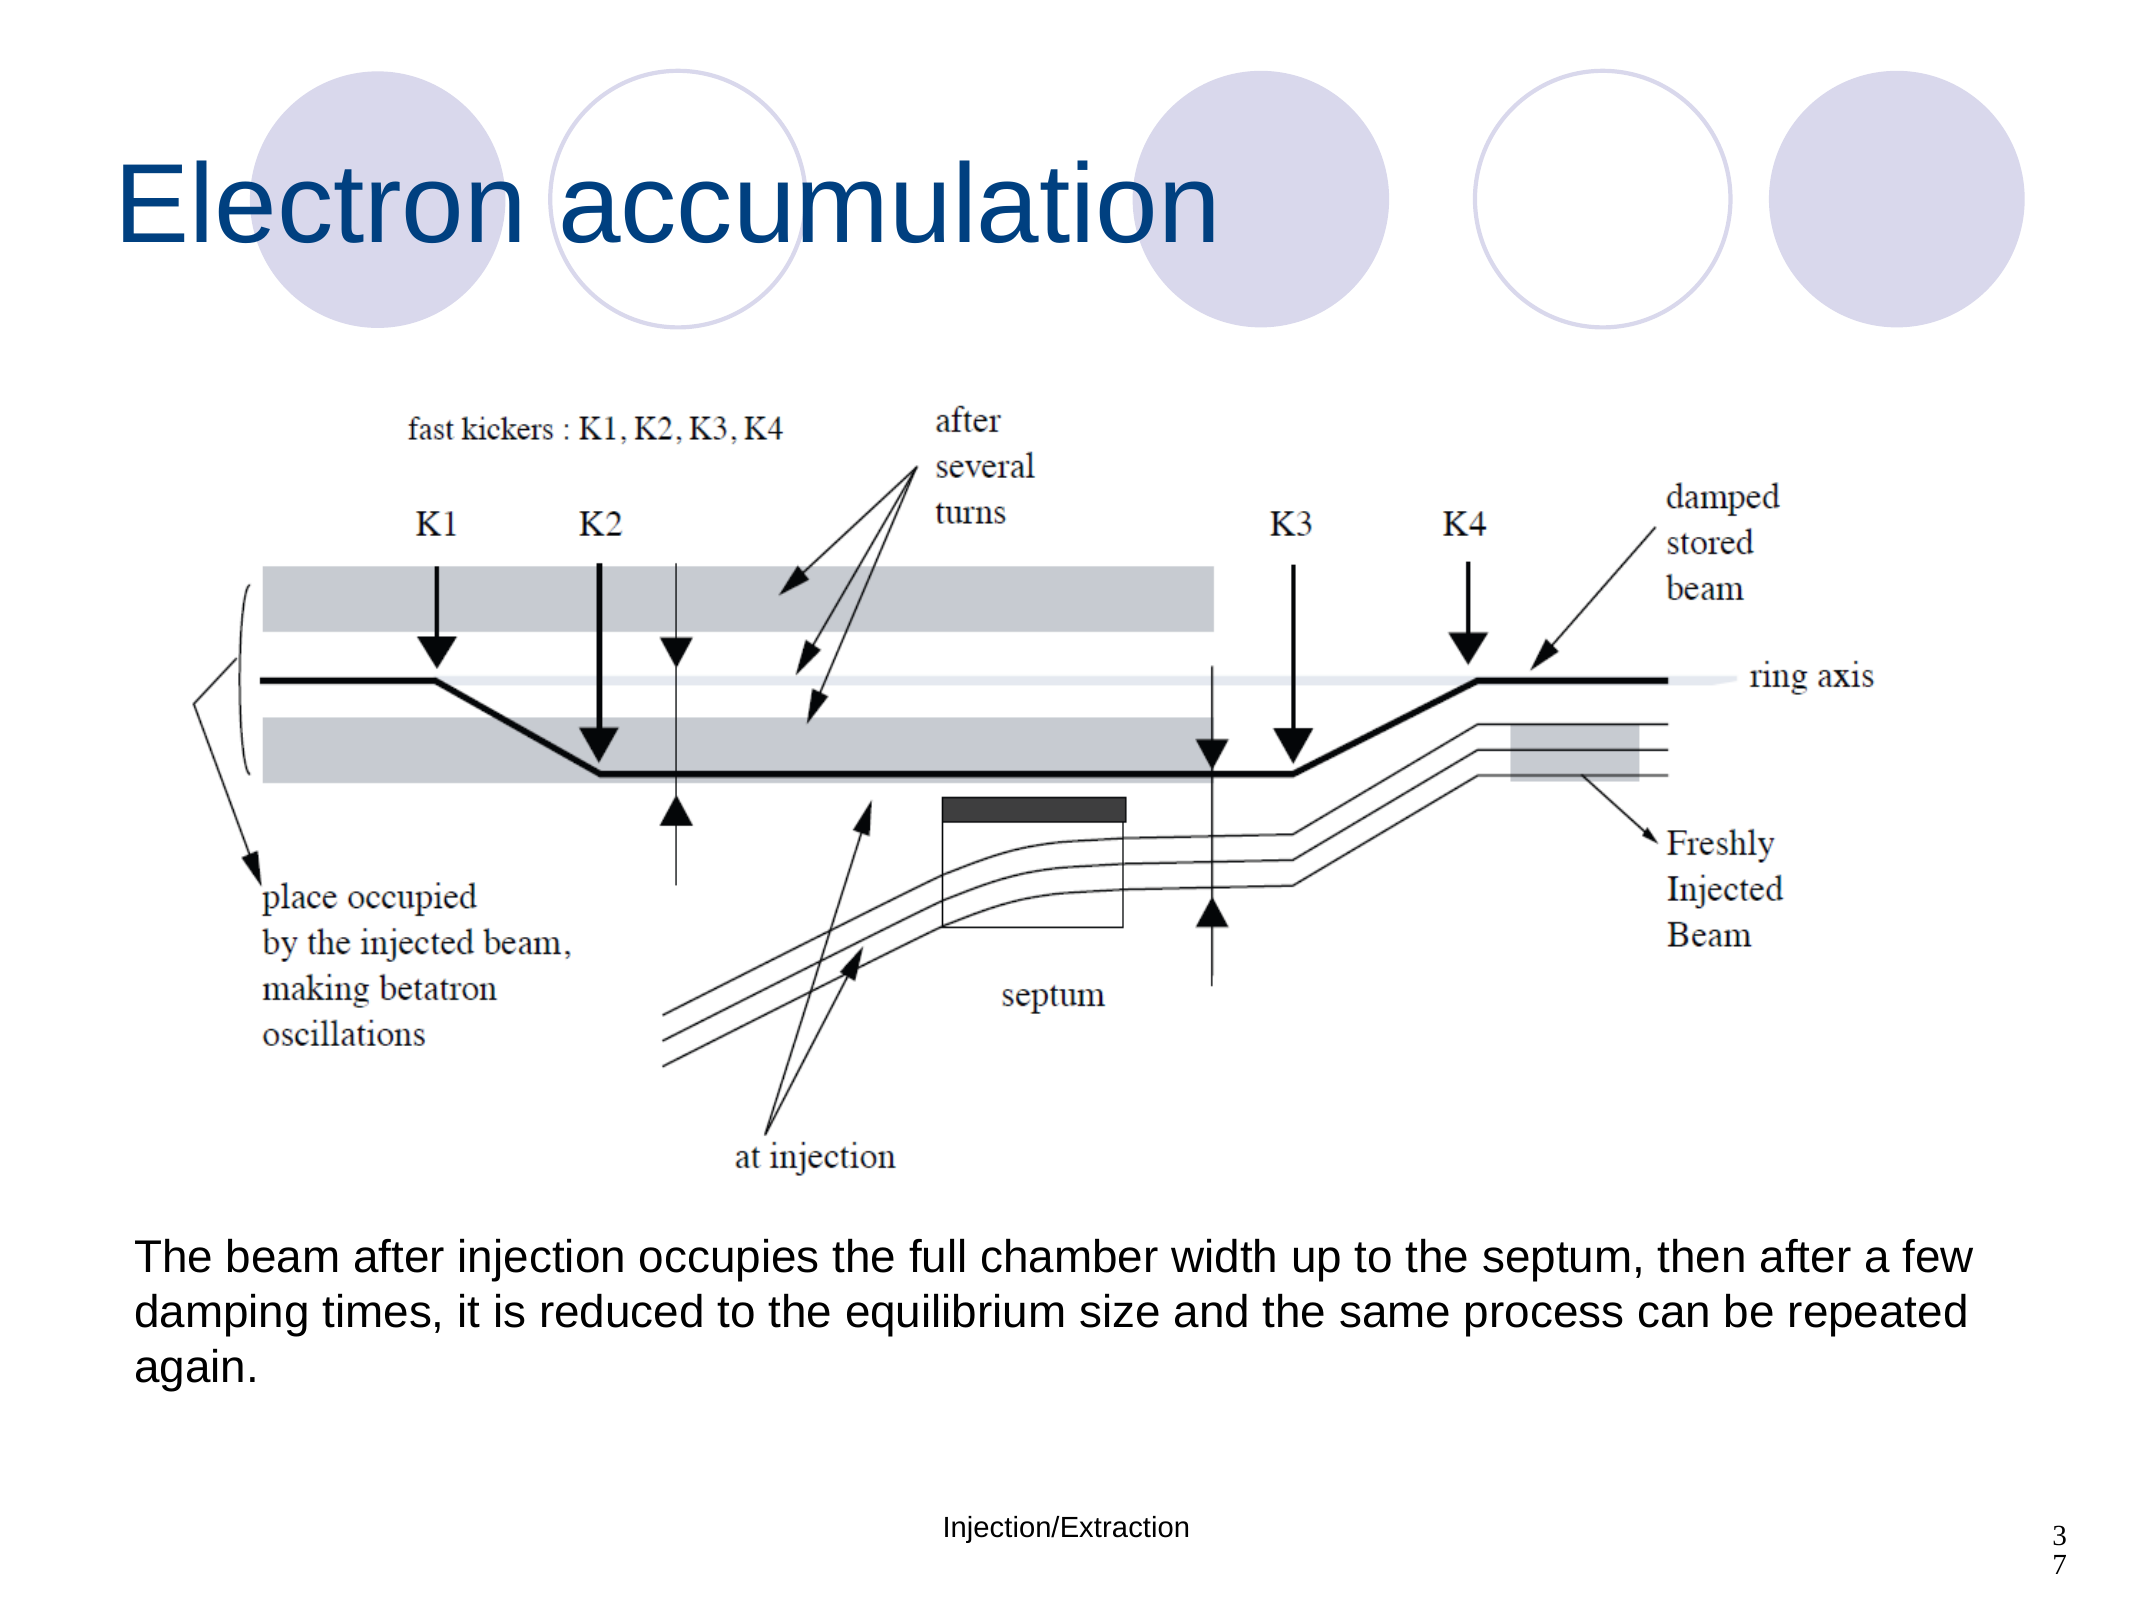

# Electron accumulation
The beam after injection occupies the full chamber width up to the septum, then after a few damping times, it is reduced to the equilibrium size and the same process can be repeated again.
37